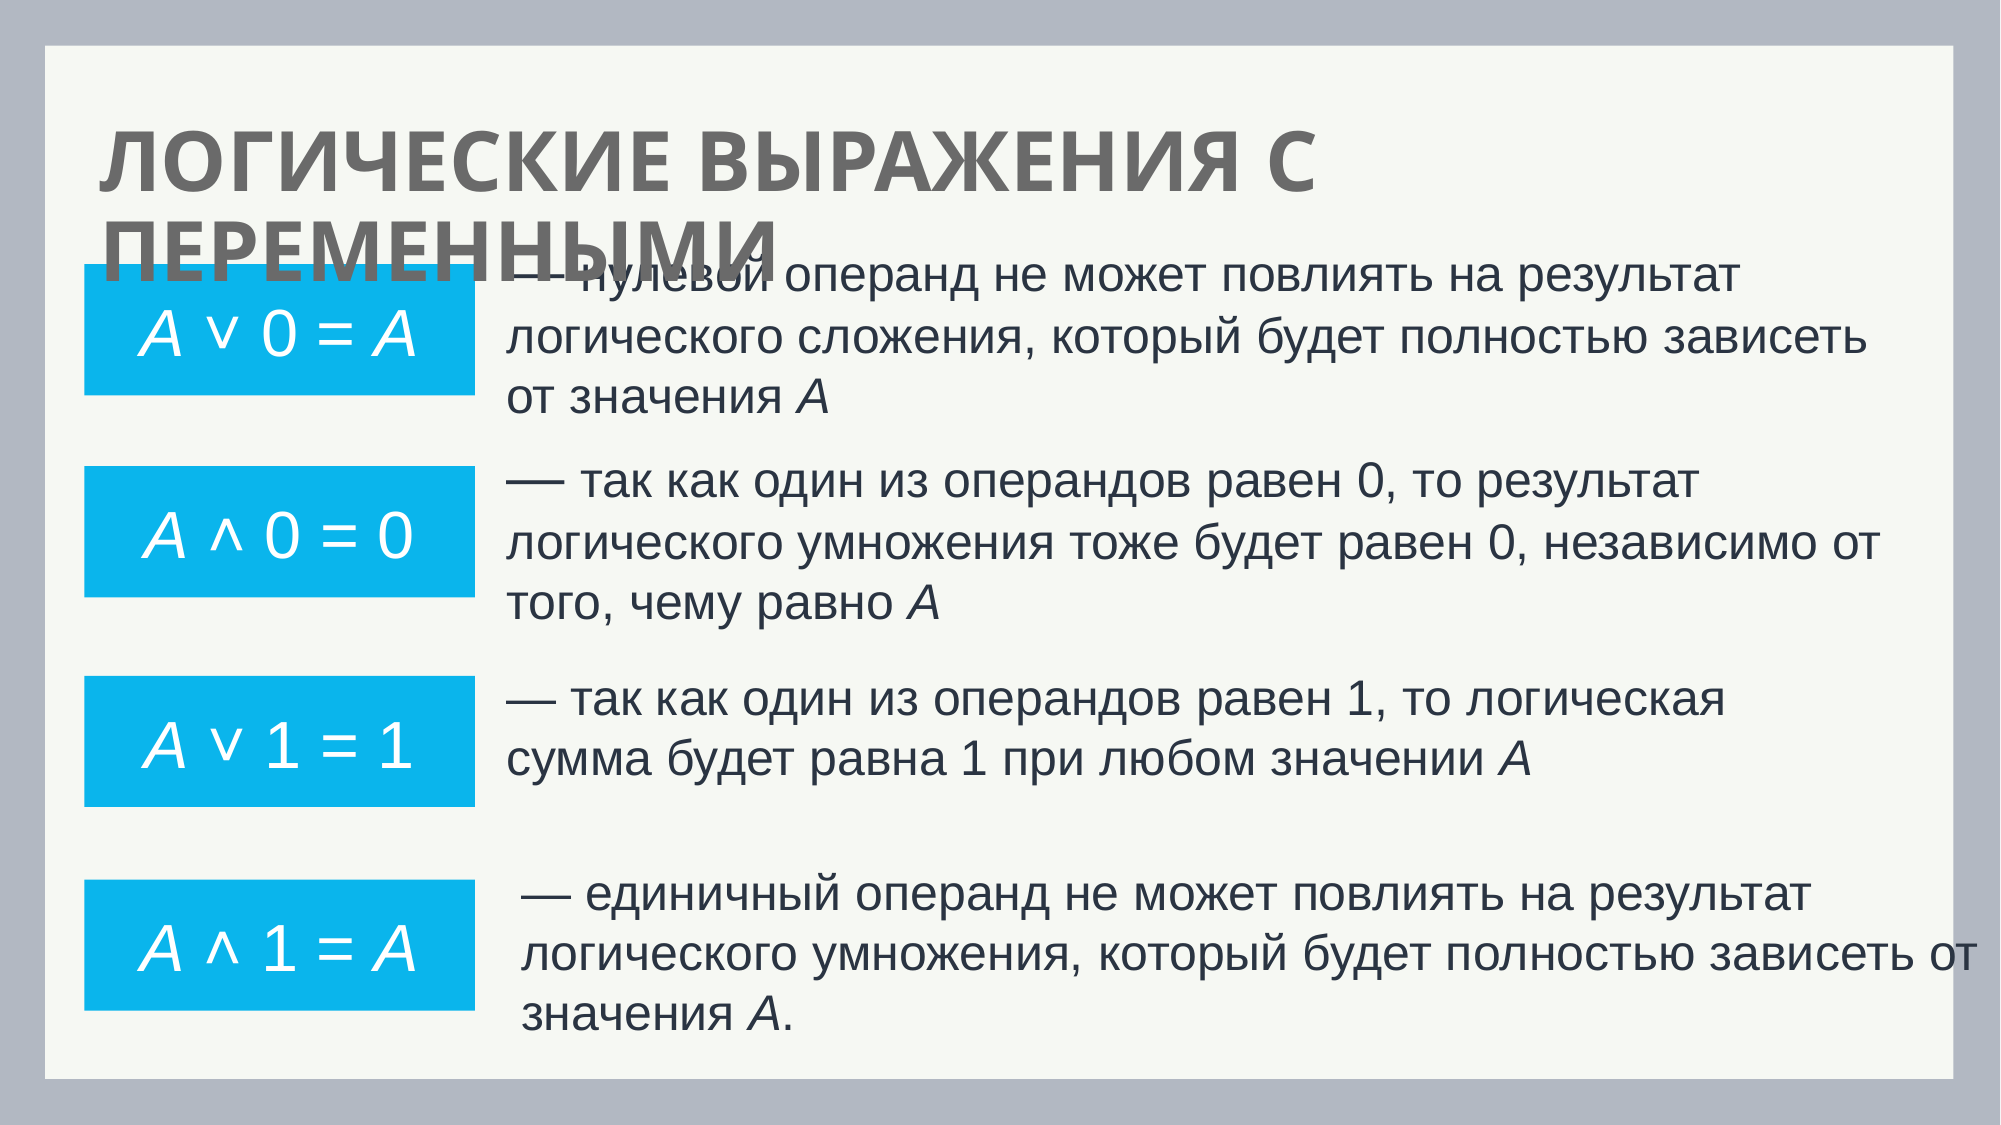

ЛОГИЧЕСКИЕ ВЫРАЖЕНИЯ С ПЕРЕМЕННЫМИ
— нулевой операнд не может повлиять на результат логического сложения, который будет полностью зависеть от значения А
А ˅ 0 = А
— так как один из операндов равен 0, то результат логического умножения тоже будет равен 0, независимо от того, чему равно А
А ˄ 0 = 0
— так как один из операндов равен 1, то логическая сумма будет равна 1 при любом значении А
А ˅ 1 = 1
— единичный операнд не может повлиять на результат логического умножения, который будет полностью зависеть от значения А.
А ˄ 1 = А